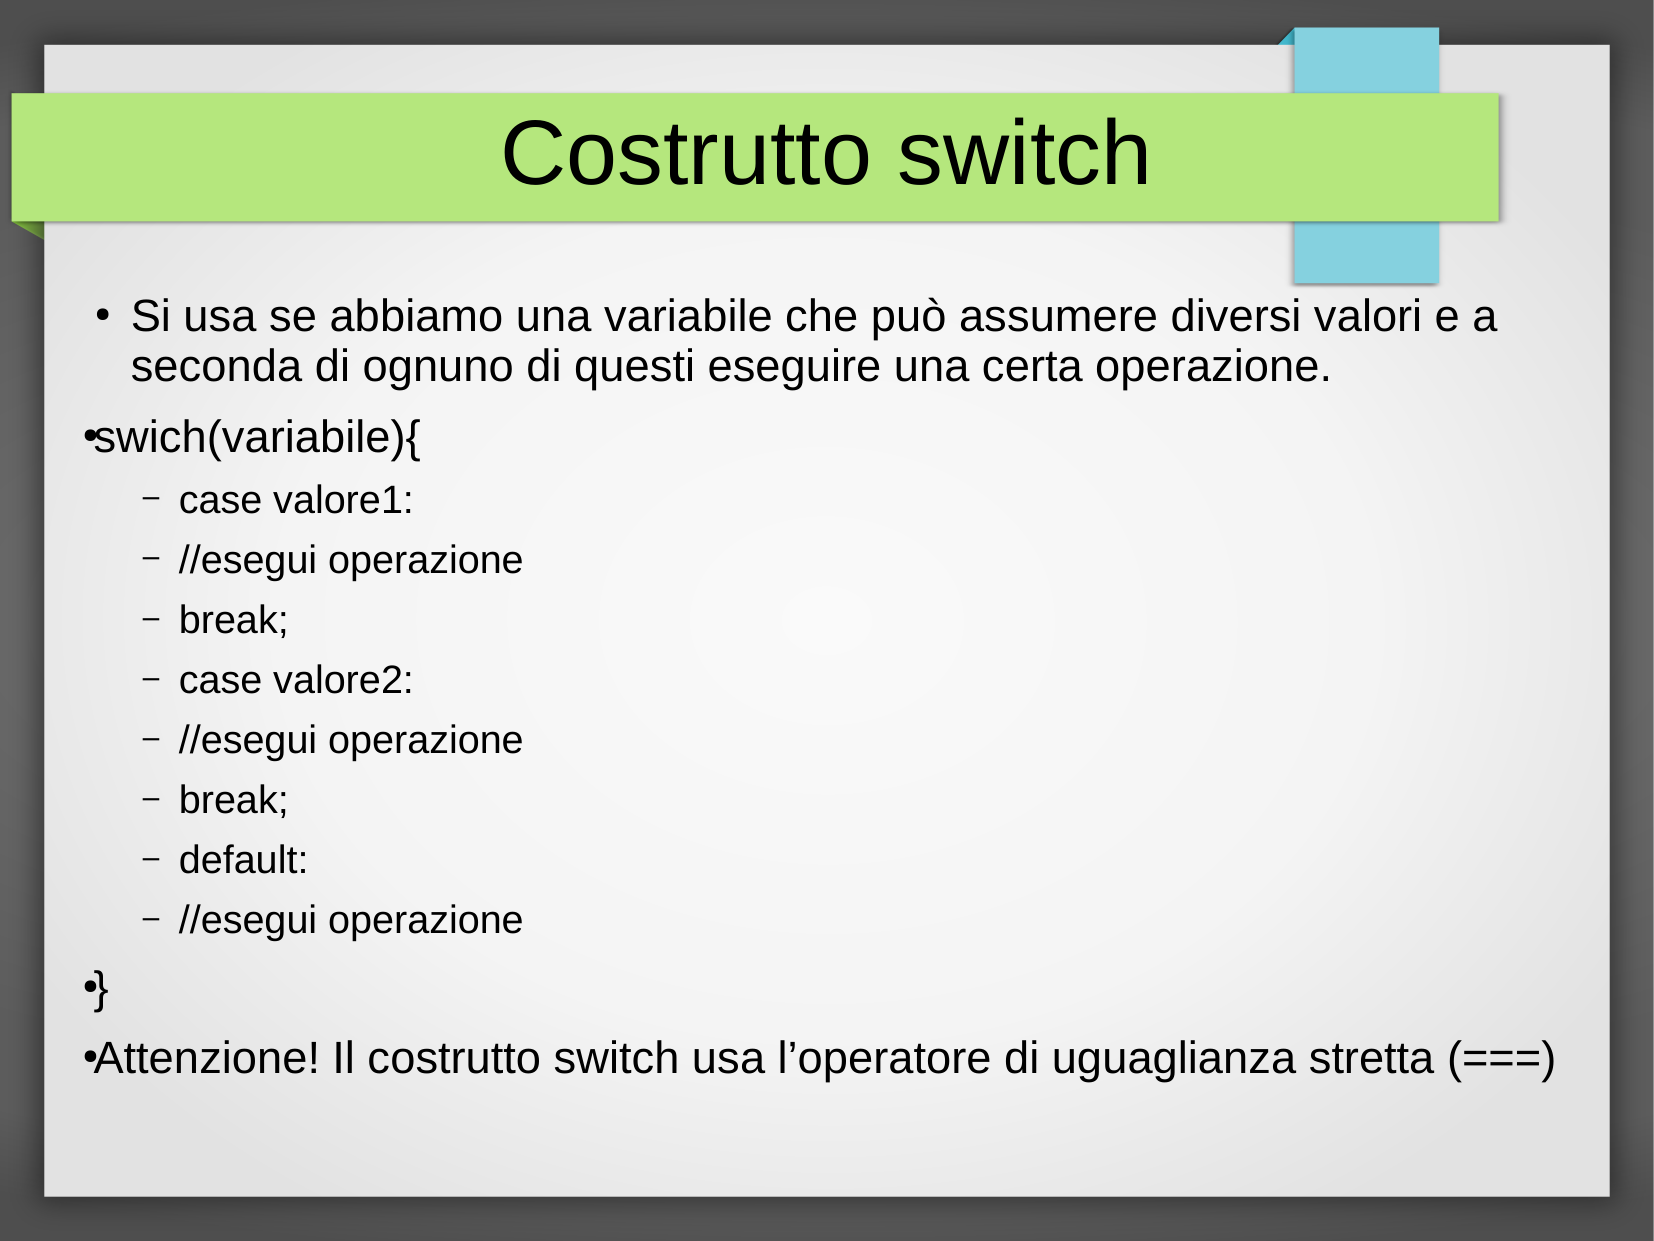

# Costrutto switch
Si usa se abbiamo una variabile che può assumere diversi valori e a seconda di ognuno di questi eseguire una certa operazione.
swich(variabile){
case valore1:
//esegui operazione
break;
case valore2:
//esegui operazione
break;
default:
//esegui operazione
}
Attenzione! Il costrutto switch usa l’operatore di uguaglianza stretta (===)